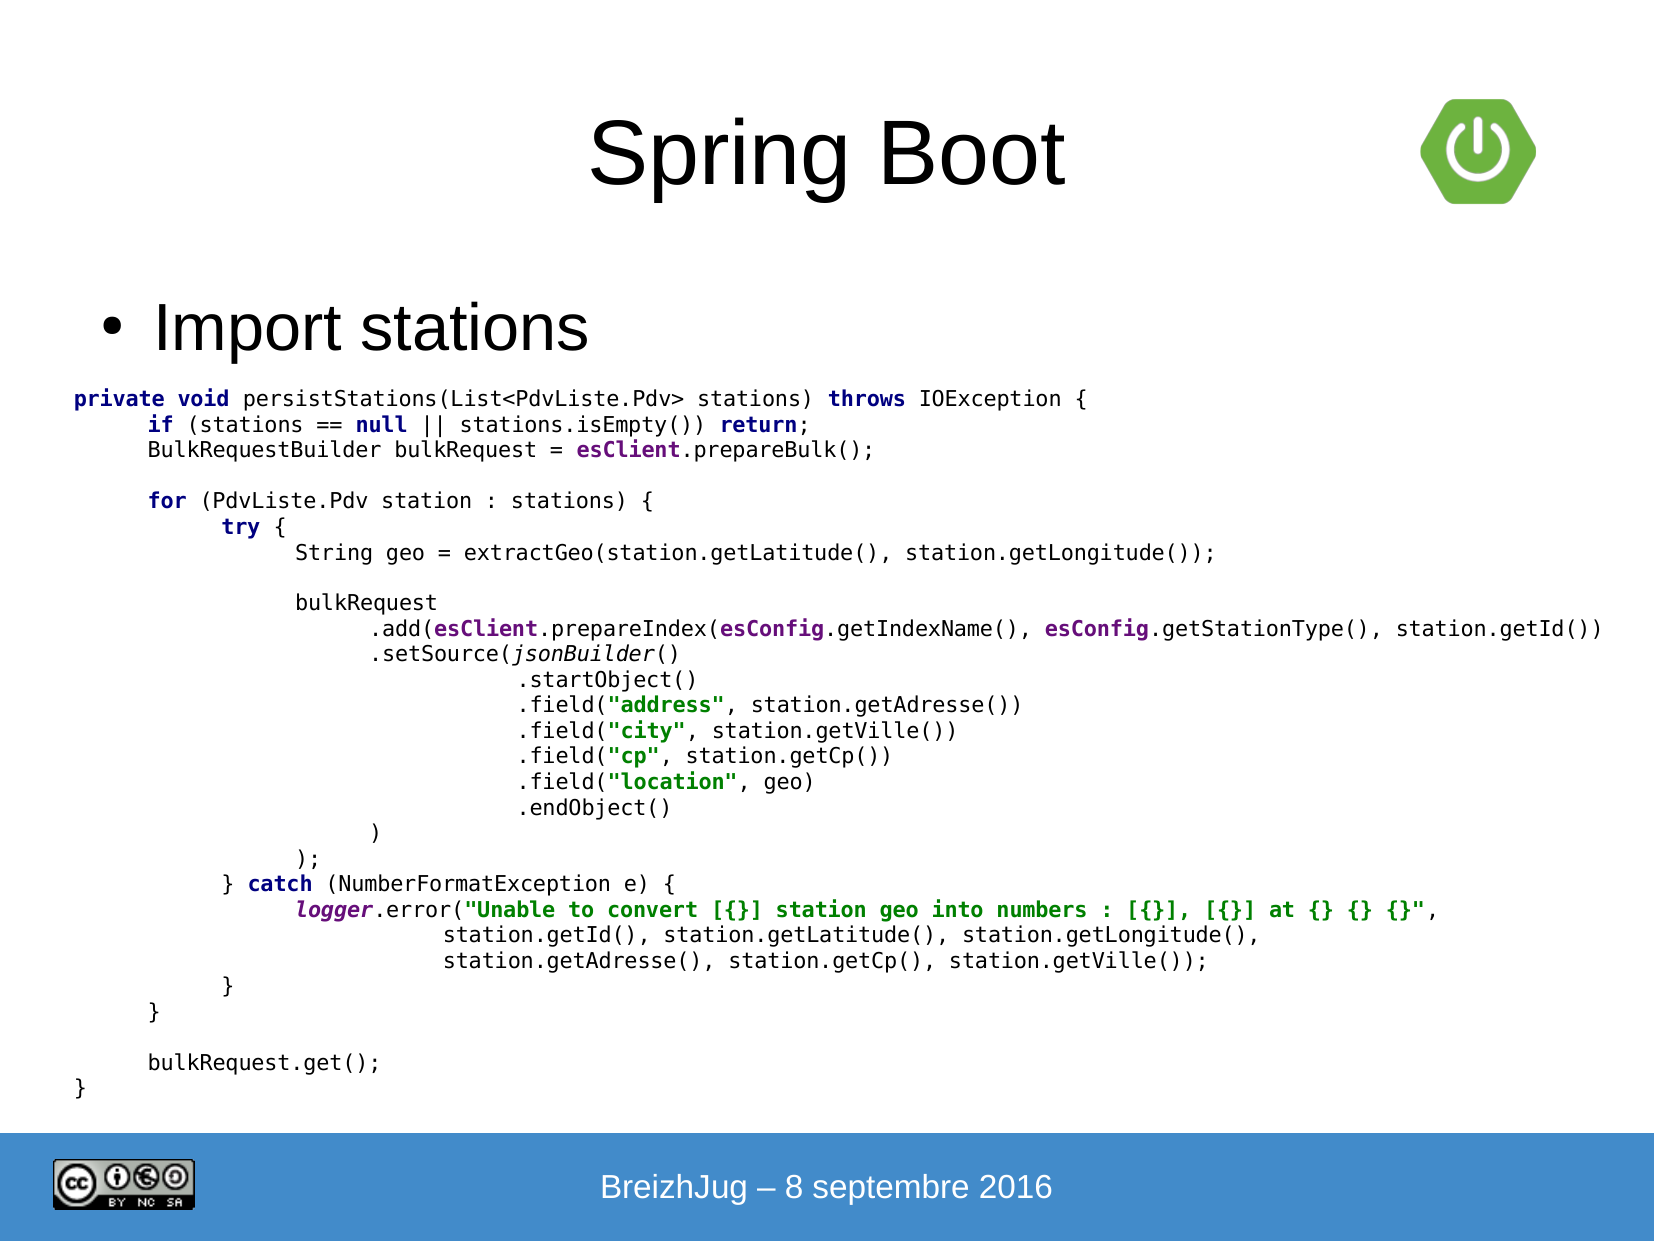

# Spring Boot
Import stations
private void persistStations(List<PdvListe.Pdv> stations) throws IOException {
	if (stations == null || stations.isEmpty()) return;
	BulkRequestBuilder bulkRequest = esClient.prepareBulk();
	for (PdvListe.Pdv station : stations) {
		try {
			String geo = extractGeo(station.getLatitude(), station.getLongitude());
			bulkRequest
				.add(esClient.prepareIndex(esConfig.getIndexName(), esConfig.getStationType(), station.getId())
				.setSource(jsonBuilder()
						.startObject()
						.field("address", station.getAdresse())
						.field("city", station.getVille())
						.field("cp", station.getCp())
						.field("location", geo)
						.endObject()
				)
			);
		} catch (NumberFormatException e) {
			logger.error("Unable to convert [{}] station geo into numbers : [{}], [{}] at {} {} {}",
					station.getId(), station.getLatitude(), station.getLongitude(),
					station.getAdresse(), station.getCp(), station.getVille());
		}
	}
	bulkRequest.get();
}